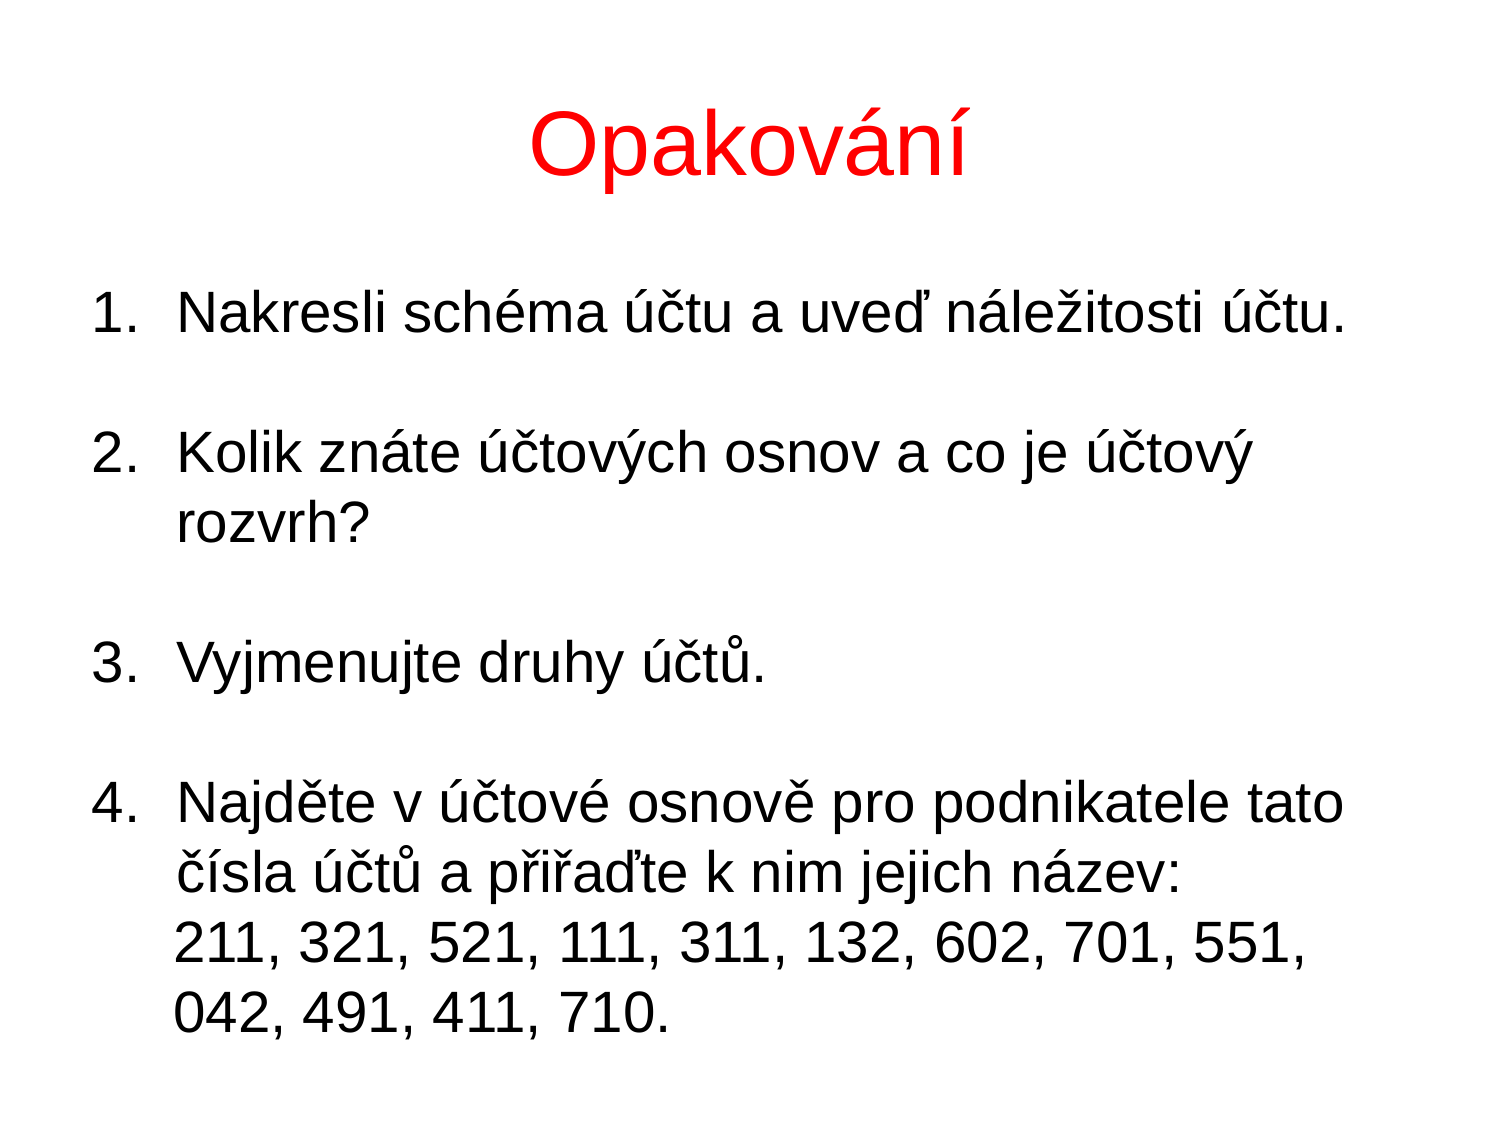

# Opakování
Nakresli schéma účtu a uveď náležitosti účtu.
Kolik znáte účtových osnov a co je účtový rozvrh?
Vyjmenujte druhy účtů.
Najděte v účtové osnově pro podnikatele tato čísla účtů a přiřaďte k nim jejich název:
 211, 321, 521, 111, 311, 132, 602, 701, 551,
 042, 491, 411, 710.